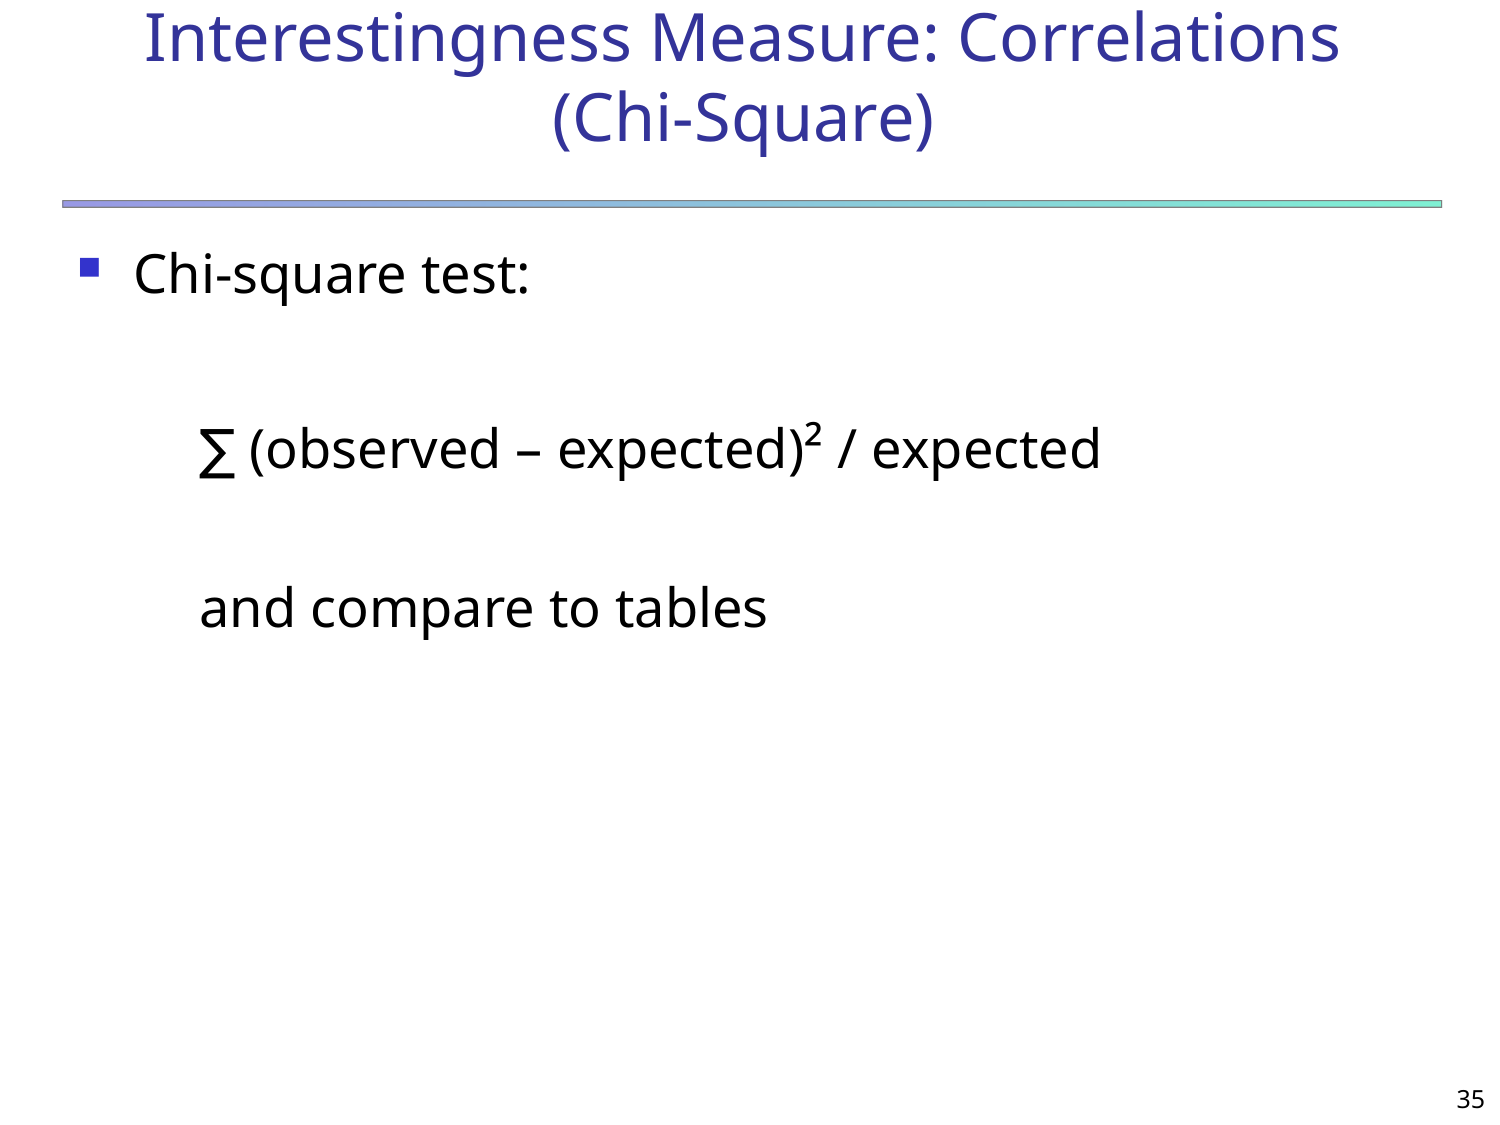

# Interestingness Measure: Correlations (Chi-Square)
Chi-square test:
∑ (observed – expected)² / expected
and compare to tables